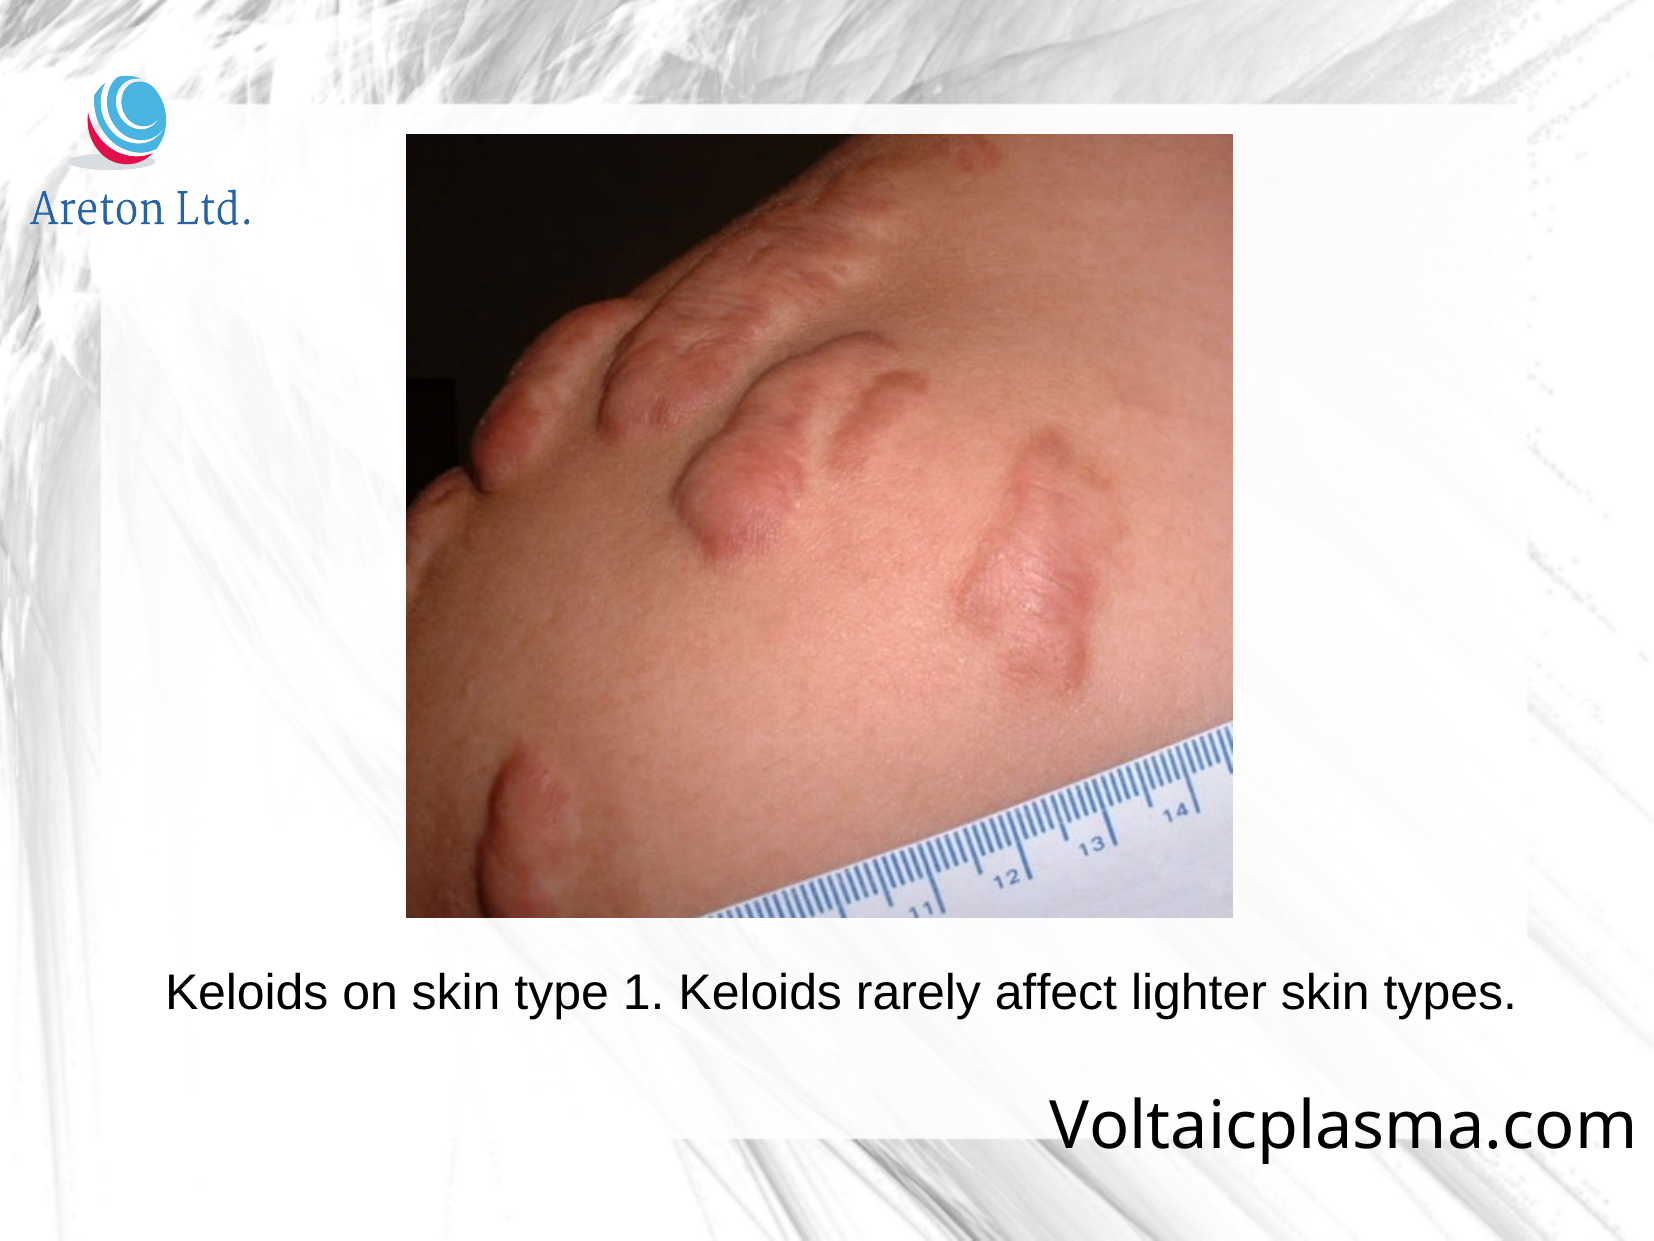

Voltaicplasma.com
Keloids on skin type 1. Keloids rarely affect lighter skin types.